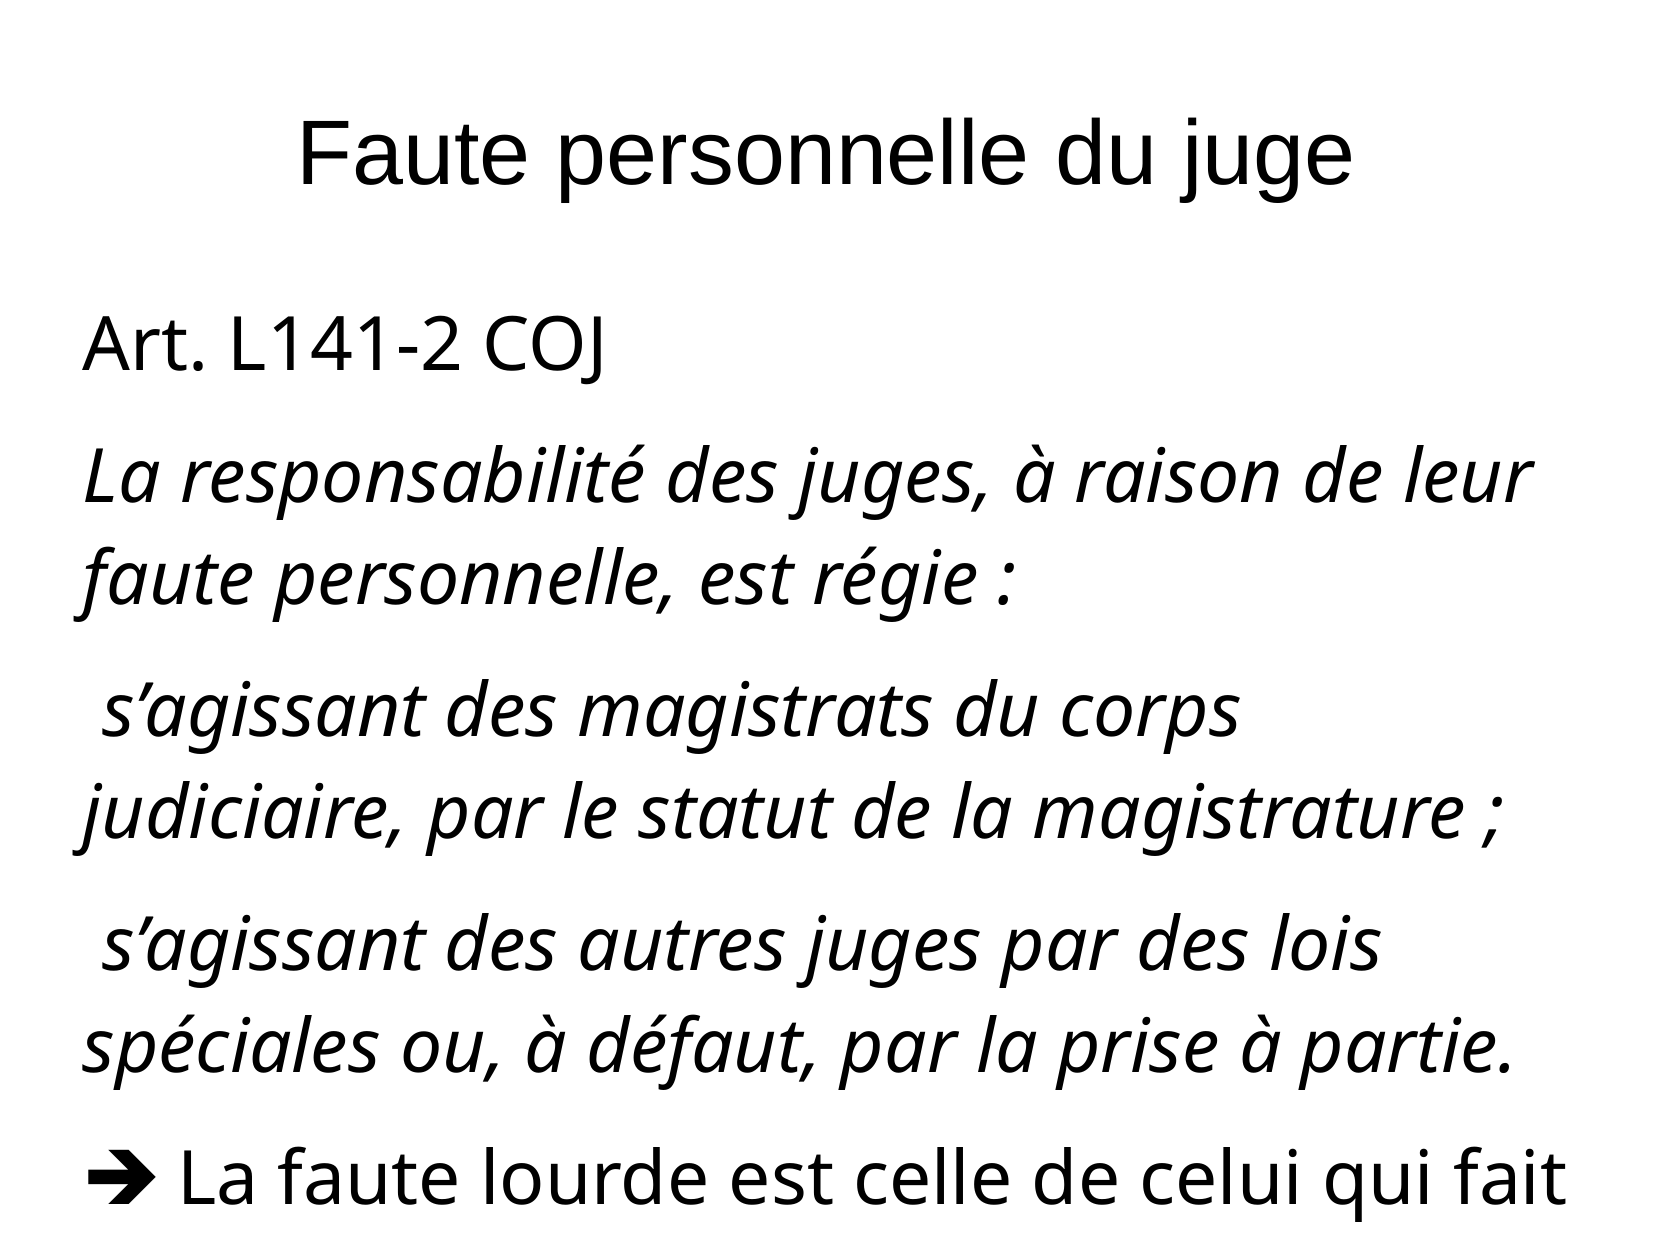

# Faute personnelle du juge
Art. L141-2 COJ
La responsabilité des juges, à raison de leur faute personnelle, est régie :
 s’agissant des magistrats du corps judiciaire, par le statut de la magistrature ;
 s’agissant des autres juges par des lois spéciales ou, à défaut, par la prise à partie.
 La faute lourde est celle de celui qui fait fonctionner le service de la justice.